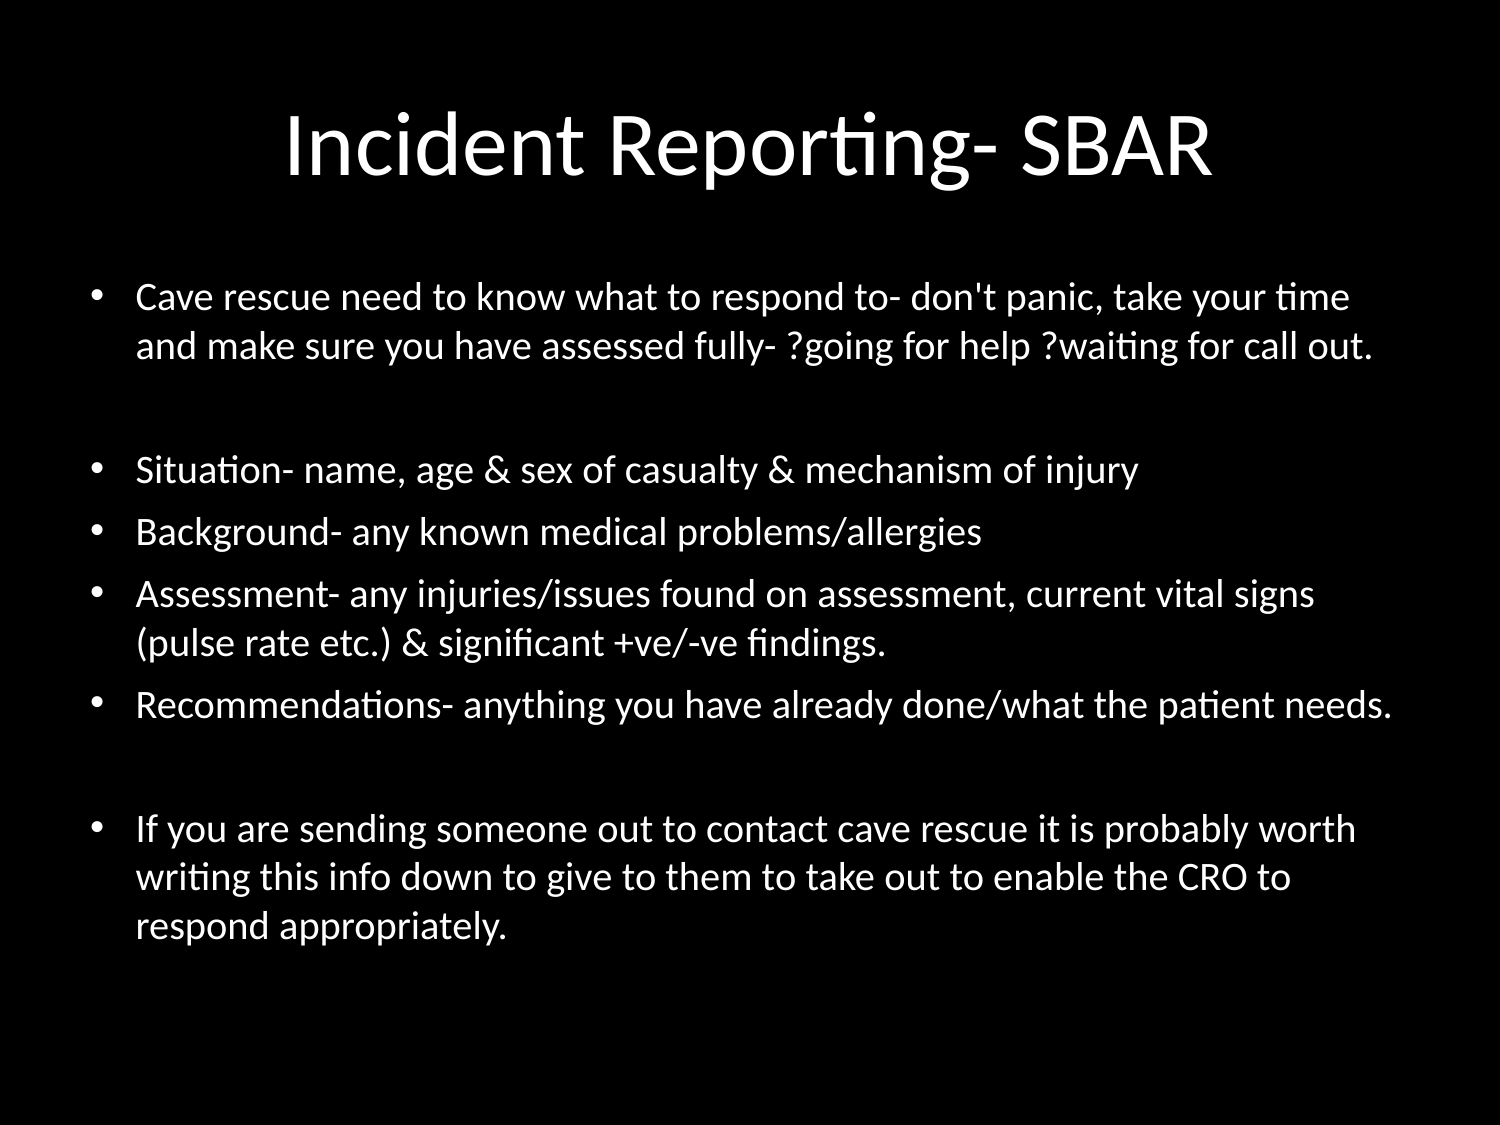

# Incident Reporting- SBAR
Cave rescue need to know what to respond to- don't panic, take your time and make sure you have assessed fully- ?going for help ?waiting for call out.
Situation- name, age & sex of casualty & mechanism of injury
Background- any known medical problems/allergies
Assessment- any injuries/issues found on assessment, current vital signs (pulse rate etc.) & significant +ve/-ve findings.
Recommendations- anything you have already done/what the patient needs.
If you are sending someone out to contact cave rescue it is probably worth writing this info down to give to them to take out to enable the CRO to respond appropriately.